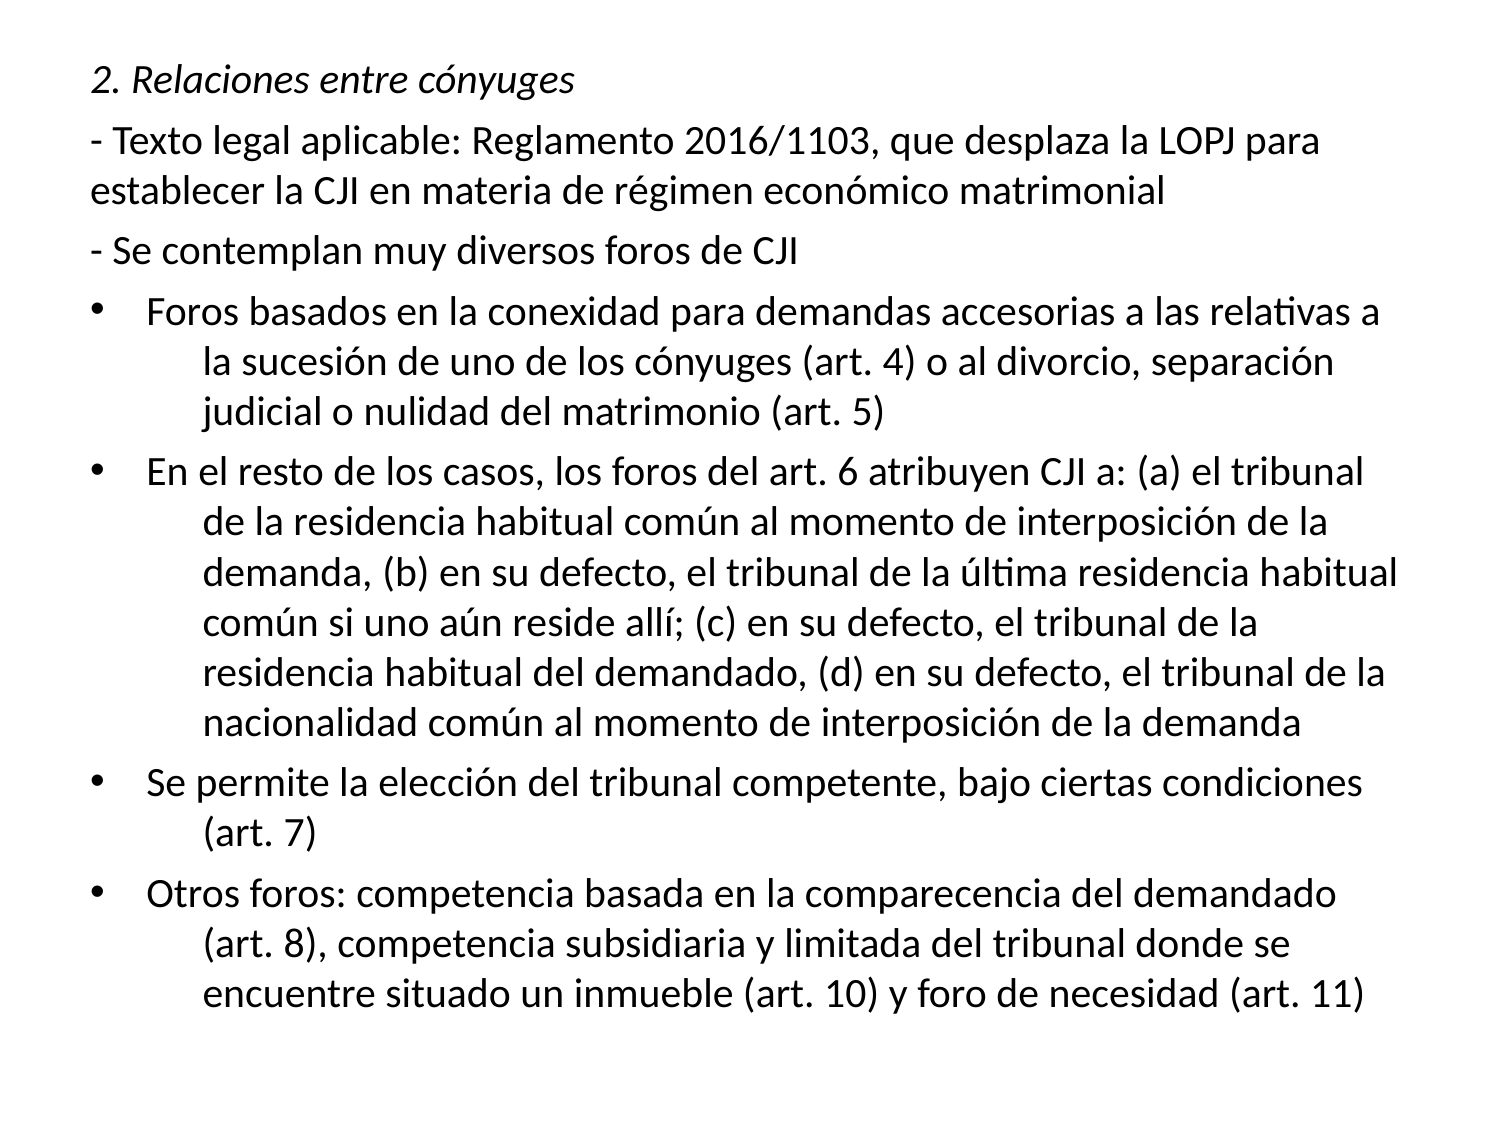

# 2. Relaciones entre cónyuges
- Texto legal aplicable: Reglamento 2016/1103, que desplaza la LOPJ para establecer la CJI en materia de régimen económico matrimonial
- Se contemplan muy diversos foros de CJI
Foros basados en la conexidad para demandas accesorias a las relativas a la sucesión de uno de los cónyuges (art. 4) o al divorcio, separación judicial o nulidad del matrimonio (art. 5)
En el resto de los casos, los foros del art. 6 atribuyen CJI a: (a) el tribunal de la residencia habitual común al momento de interposición de la demanda, (b) en su defecto, el tribunal de la última residencia habitual común si uno aún reside allí; (c) en su defecto, el tribunal de la residencia habitual del demandado, (d) en su defecto, el tribunal de la nacionalidad común al momento de interposición de la demanda
Se permite la elección del tribunal competente, bajo ciertas condiciones (art. 7)
Otros foros: competencia basada en la comparecencia del demandado (art. 8), competencia subsidiaria y limitada del tribunal donde se encuentre situado un inmueble (art. 10) y foro de necesidad (art. 11)